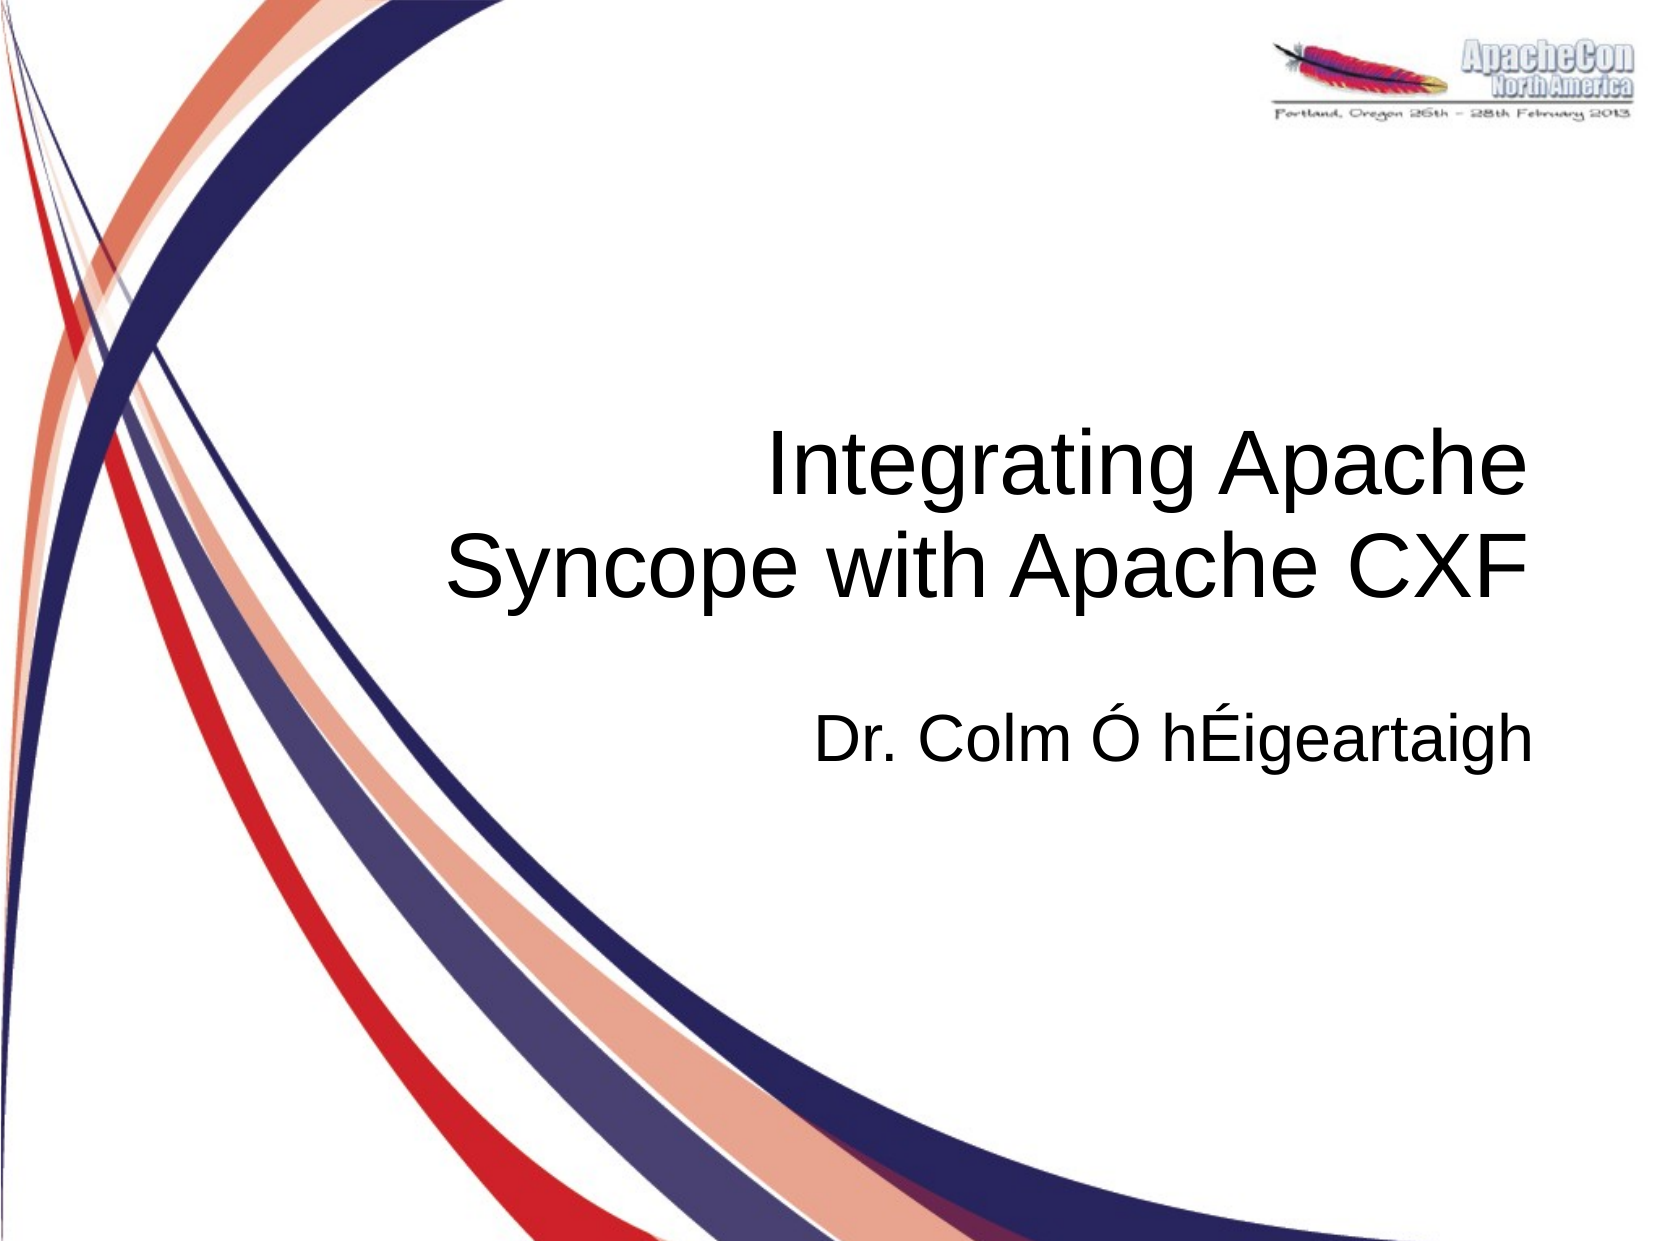

# Integrating Apache Syncope with Apache CXF
Dr. Colm Ó hÉigeartaigh